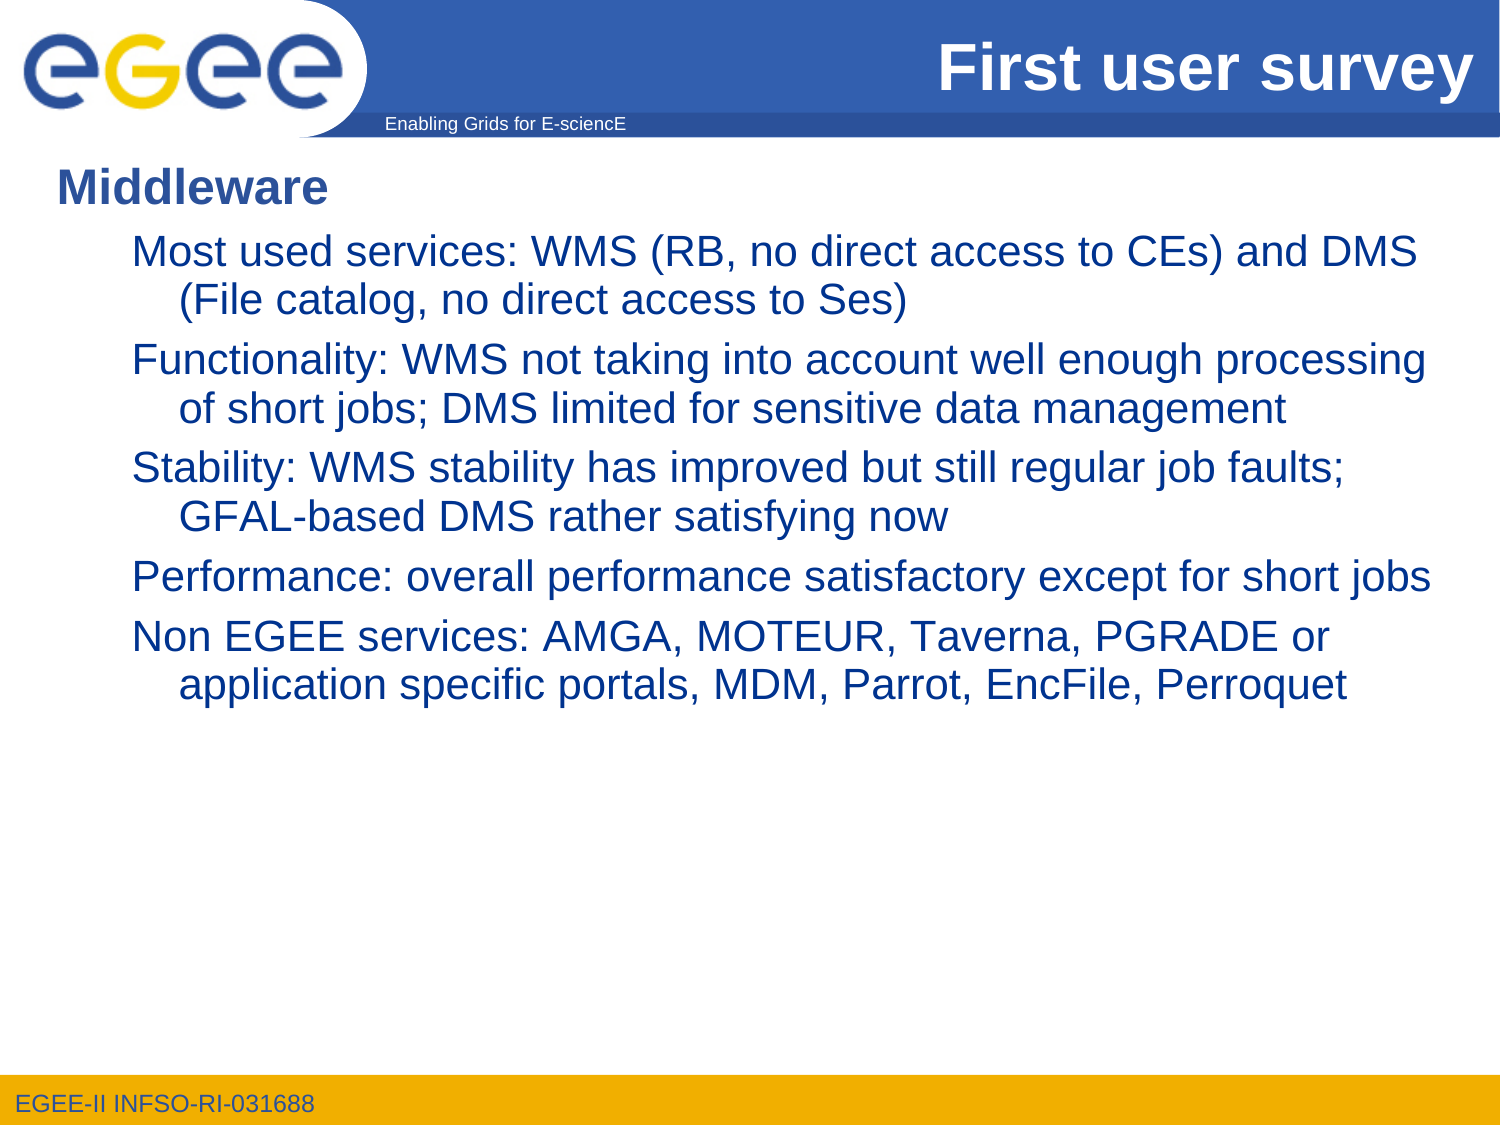

# First user survey
Middleware
Most used services: WMS (RB, no direct access to CEs) and DMS (File catalog, no direct access to Ses)
Functionality: WMS not taking into account well enough processing of short jobs; DMS limited for sensitive data management
Stability: WMS stability has improved but still regular job faults; GFAL-based DMS rather satisfying now
Performance: overall performance satisfactory except for short jobs
Non EGEE services: AMGA, MOTEUR, Taverna, PGRADE or application specific portals, MDM, Parrot, EncFile, Perroquet